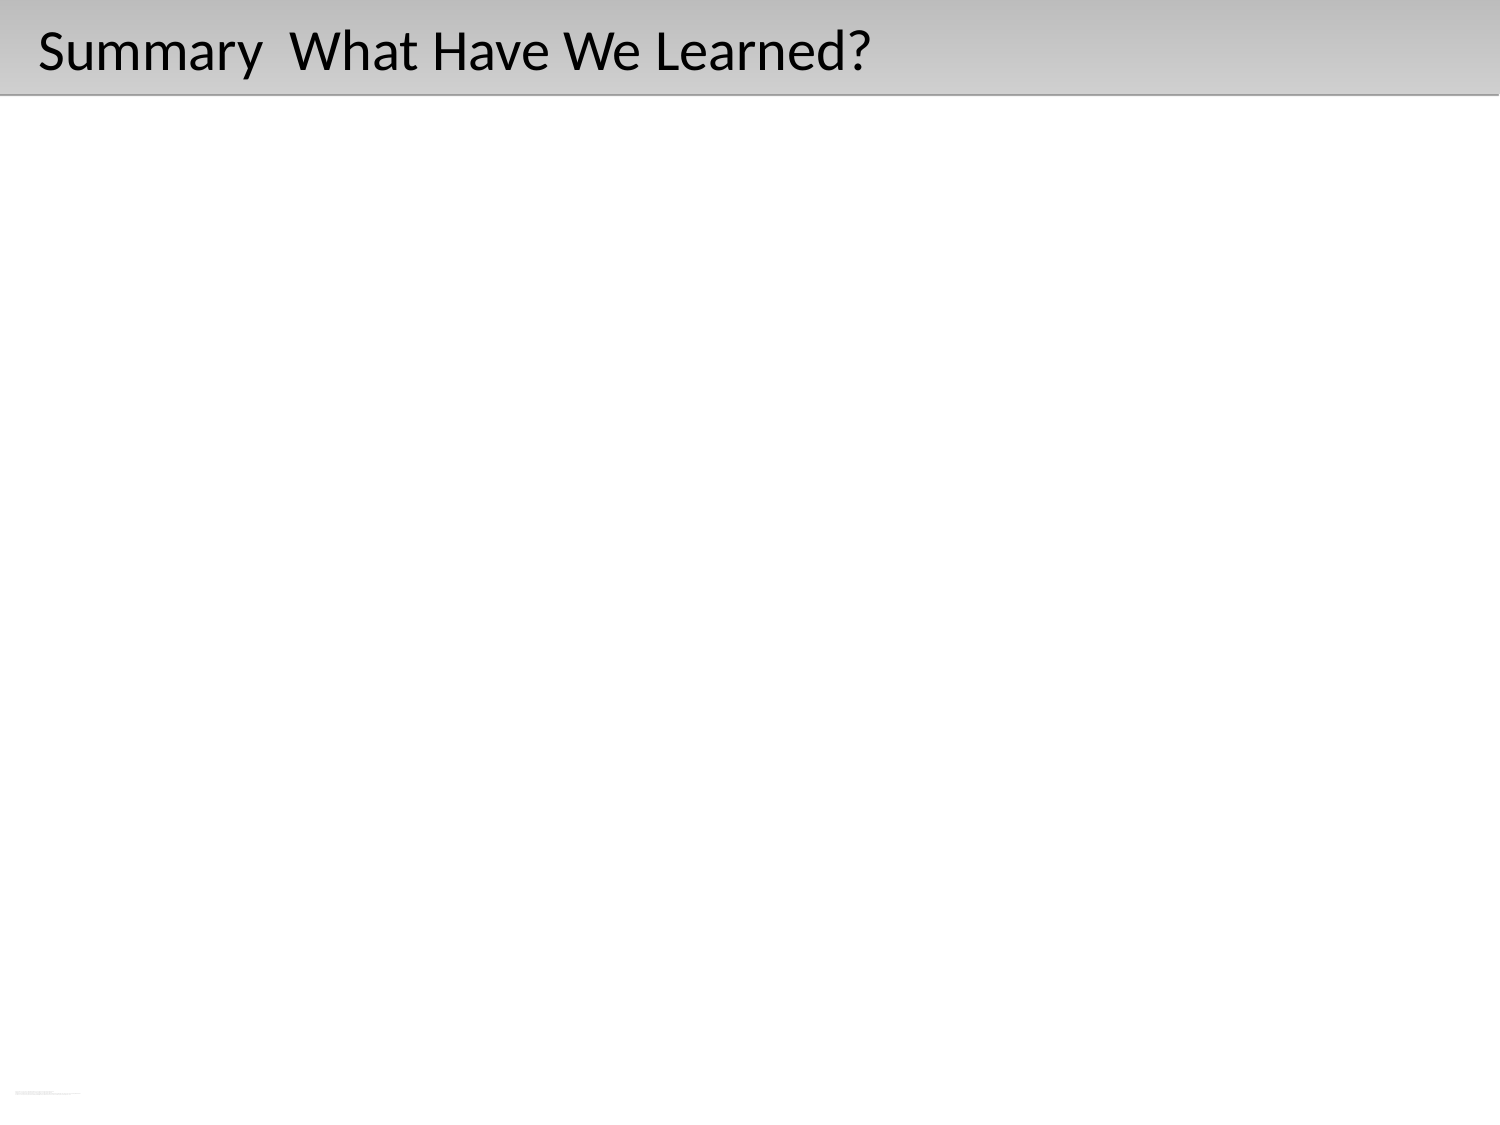

# Summary What Have We Learned?
Many important cellular processes, such as transcription, translation, and replication, occur with low copy numbers of macromolecules and hence require single-molecule sensitivity to probe their dynamics.
The low copy numbers of macromolecules result in the stochastic behavior of biochemical reactions and molecular motions, which cannot be synchronized among a population of molecules or cells.
Detection by localization allows a single FP to be imaged upon binding on DNA or attaching to the cell membrane. Stroboscopic excitation allows detection of a single FP nonspecifically bound to DNA or freely diffusing in the cytoplasm with submillisecond time resolution. Tandem repeats of fluorophores can be used to visualize single DNA loci and mRNA molecules.
A transcription factor searches for a target sequence on the genome by repeated nonspecific binding on and 1D diffusion along different DNA segments, with a residence time of less than 5 ms, separated by much faster diffusion through the cytoplasm between two segments in less than 0.5 ms.